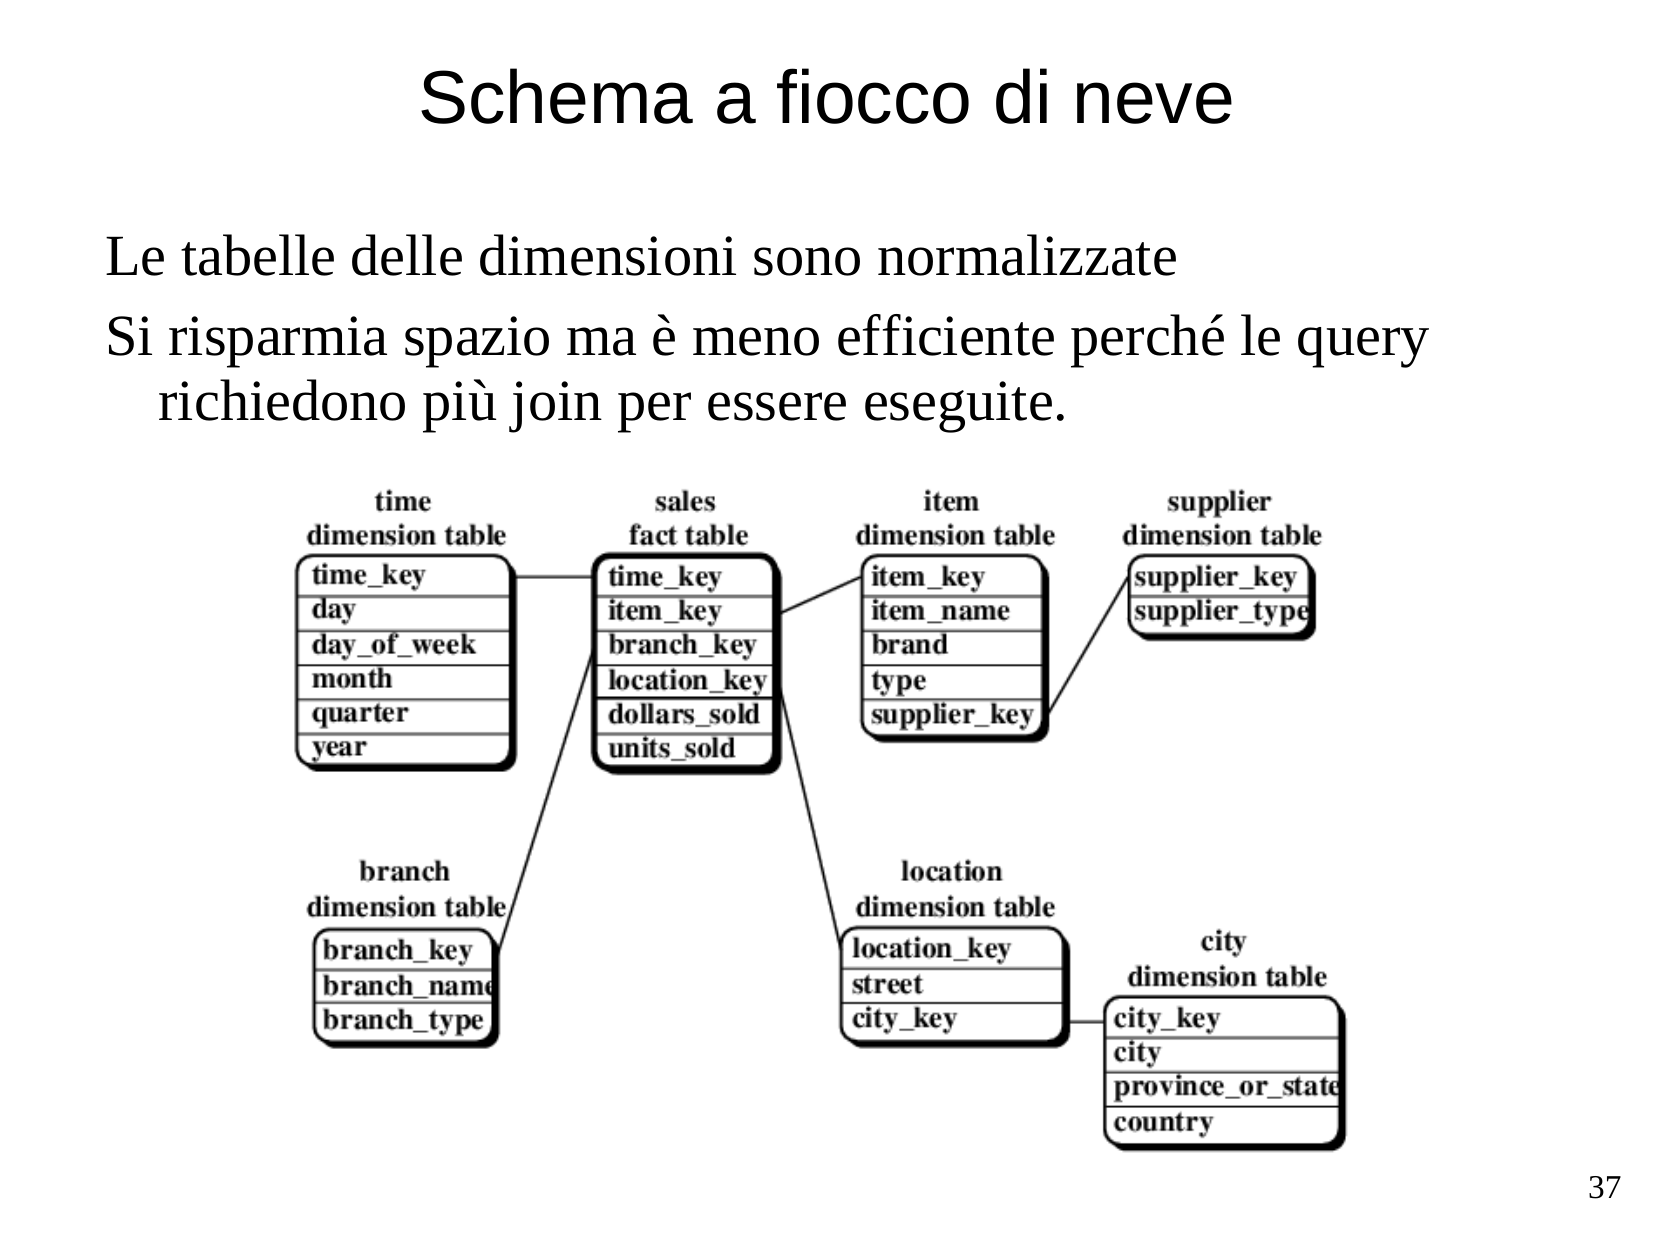

# Schema a fiocco di neve
Le tabelle delle dimensioni sono normalizzate
Si risparmia spazio ma è meno efficiente perché le query richiedono più join per essere eseguite.